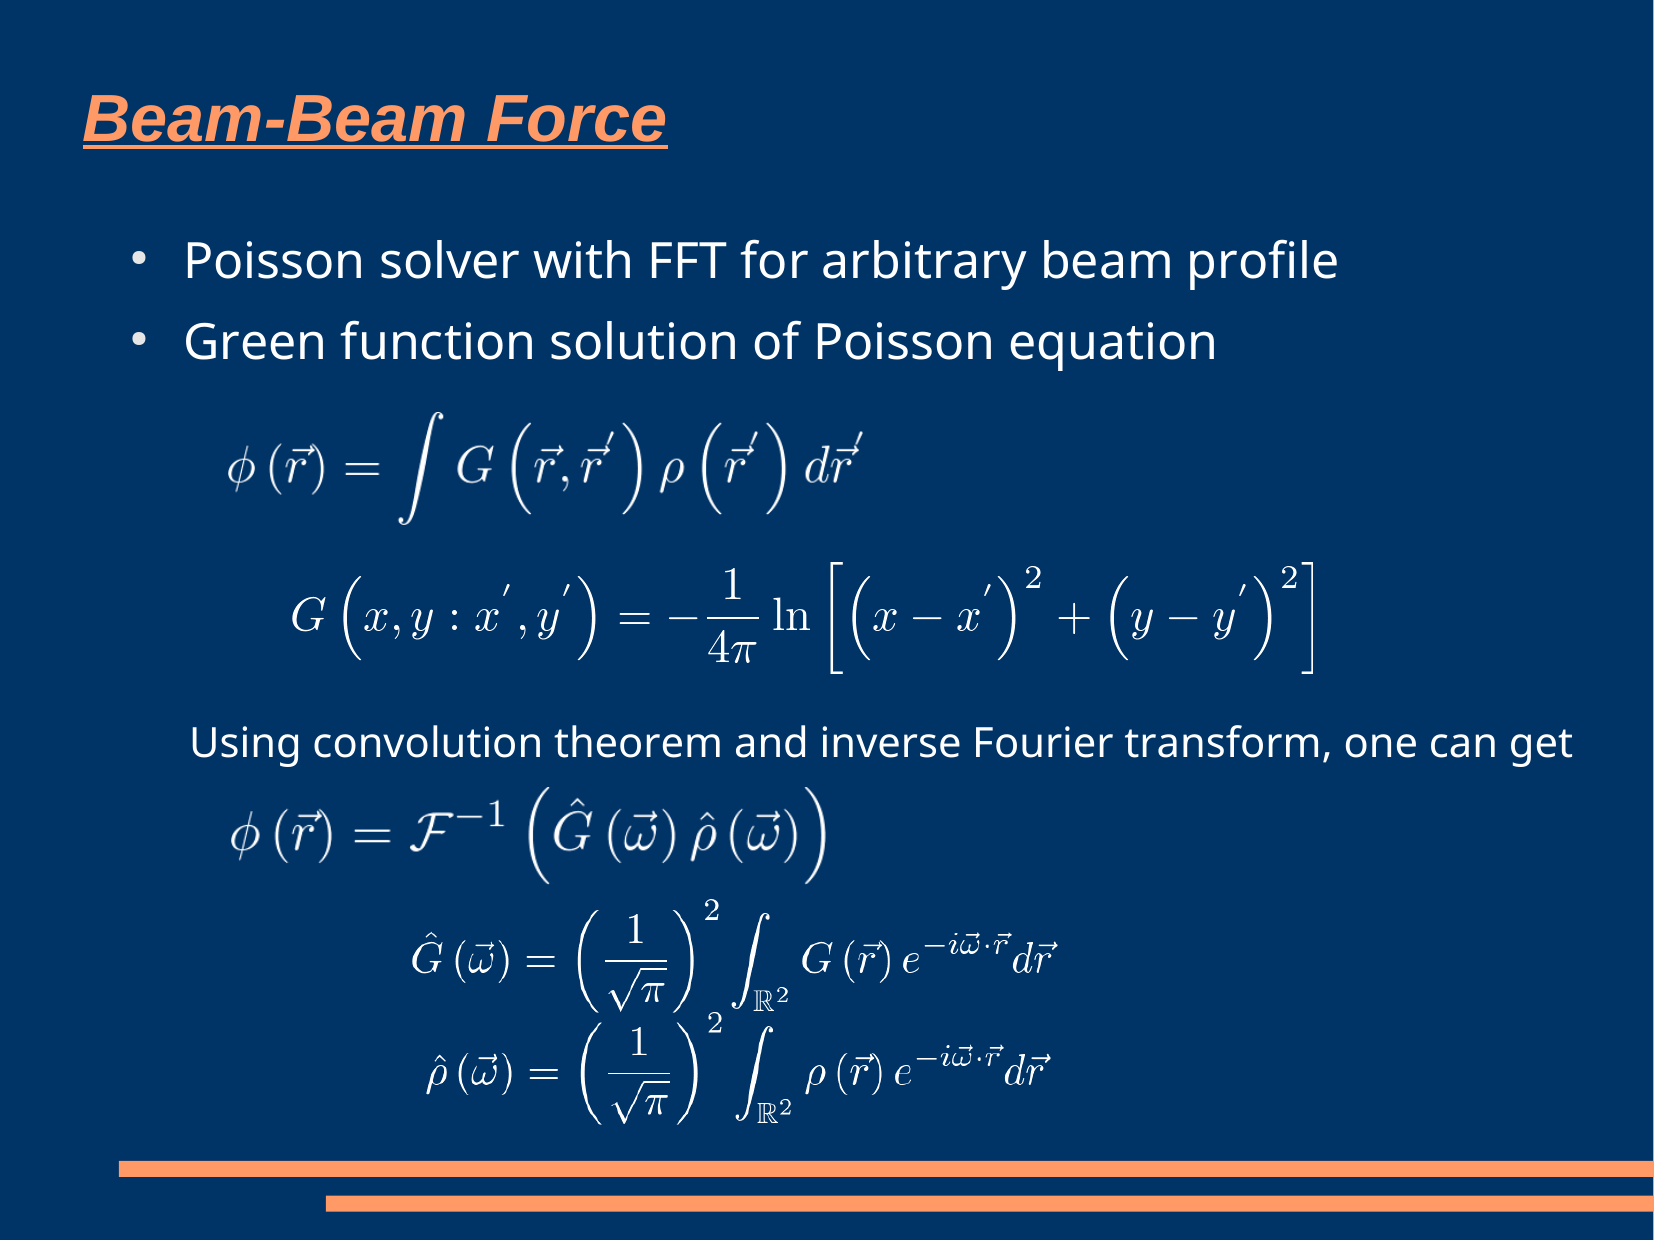

# Beam-Beam Force
Poisson solver with FFT for arbitrary beam profile
Green function solution of Poisson equation
Using convolution theorem and inverse Fourier transform, one can get